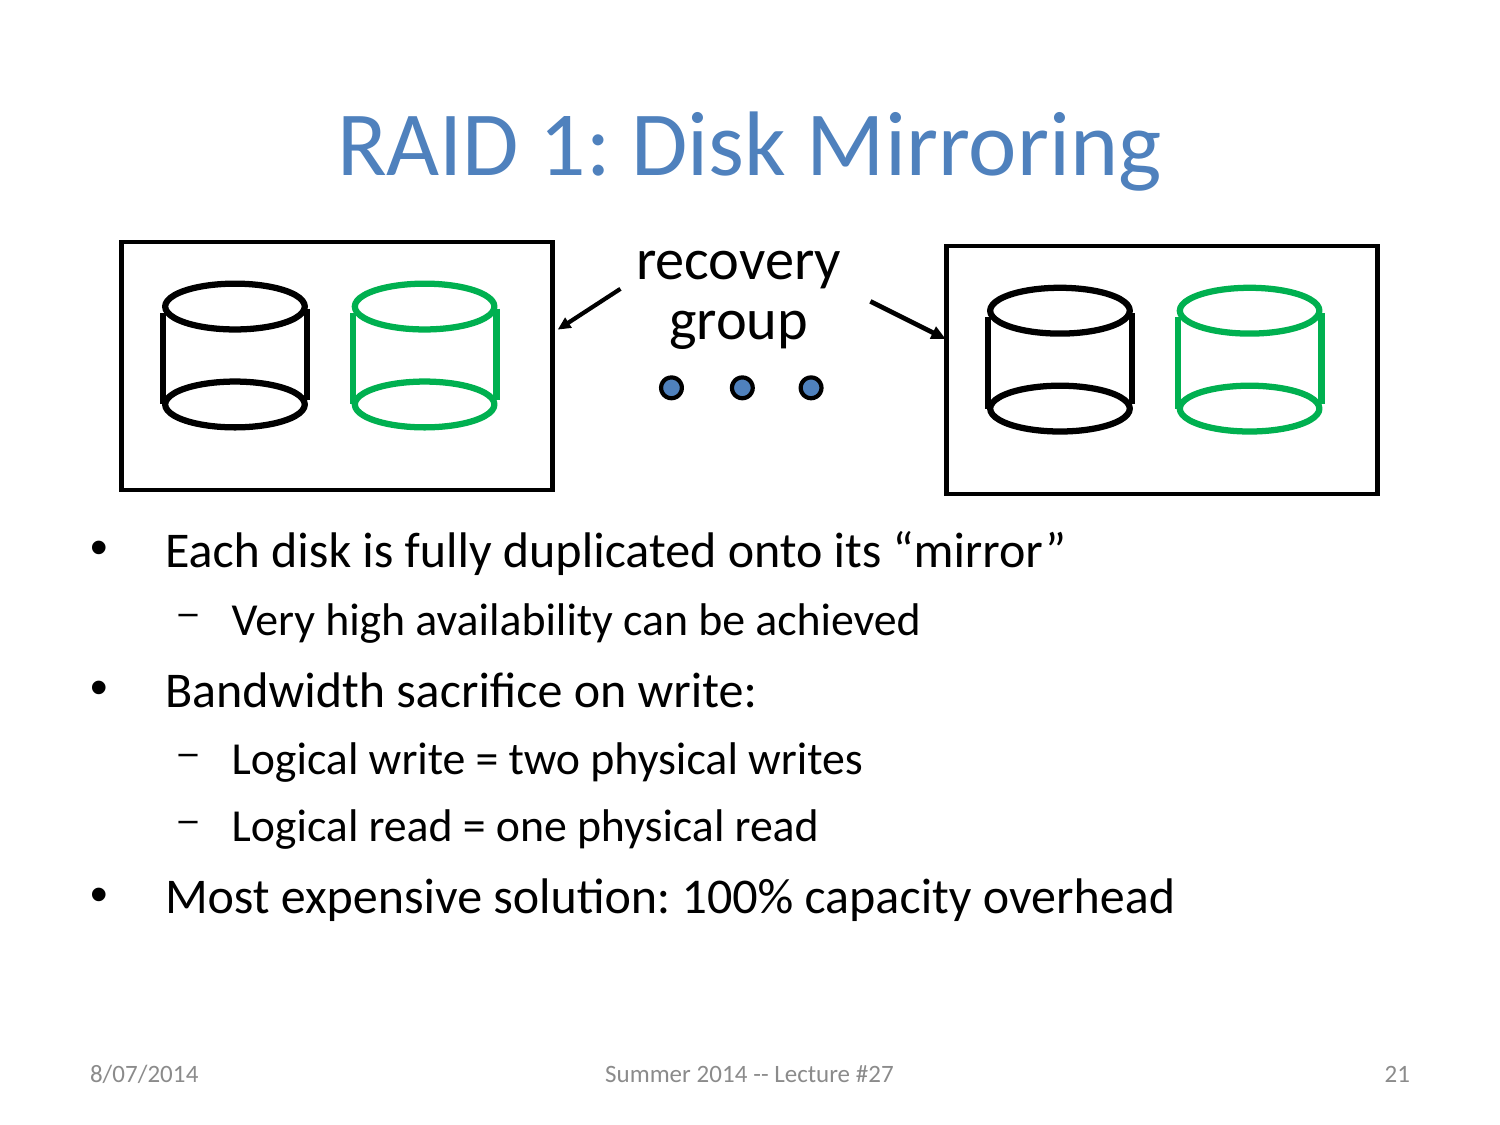

# RAID 1: Disk Mirroring
recovery
group
Each disk is fully duplicated onto its “mirror”
Very high availability can be achieved
Bandwidth sacrifice on write:
Logical write = two physical writes
Logical read = one physical read
Most expensive solution: 100% capacity overhead
8/07/2014
Summer 2014 -- Lecture #27